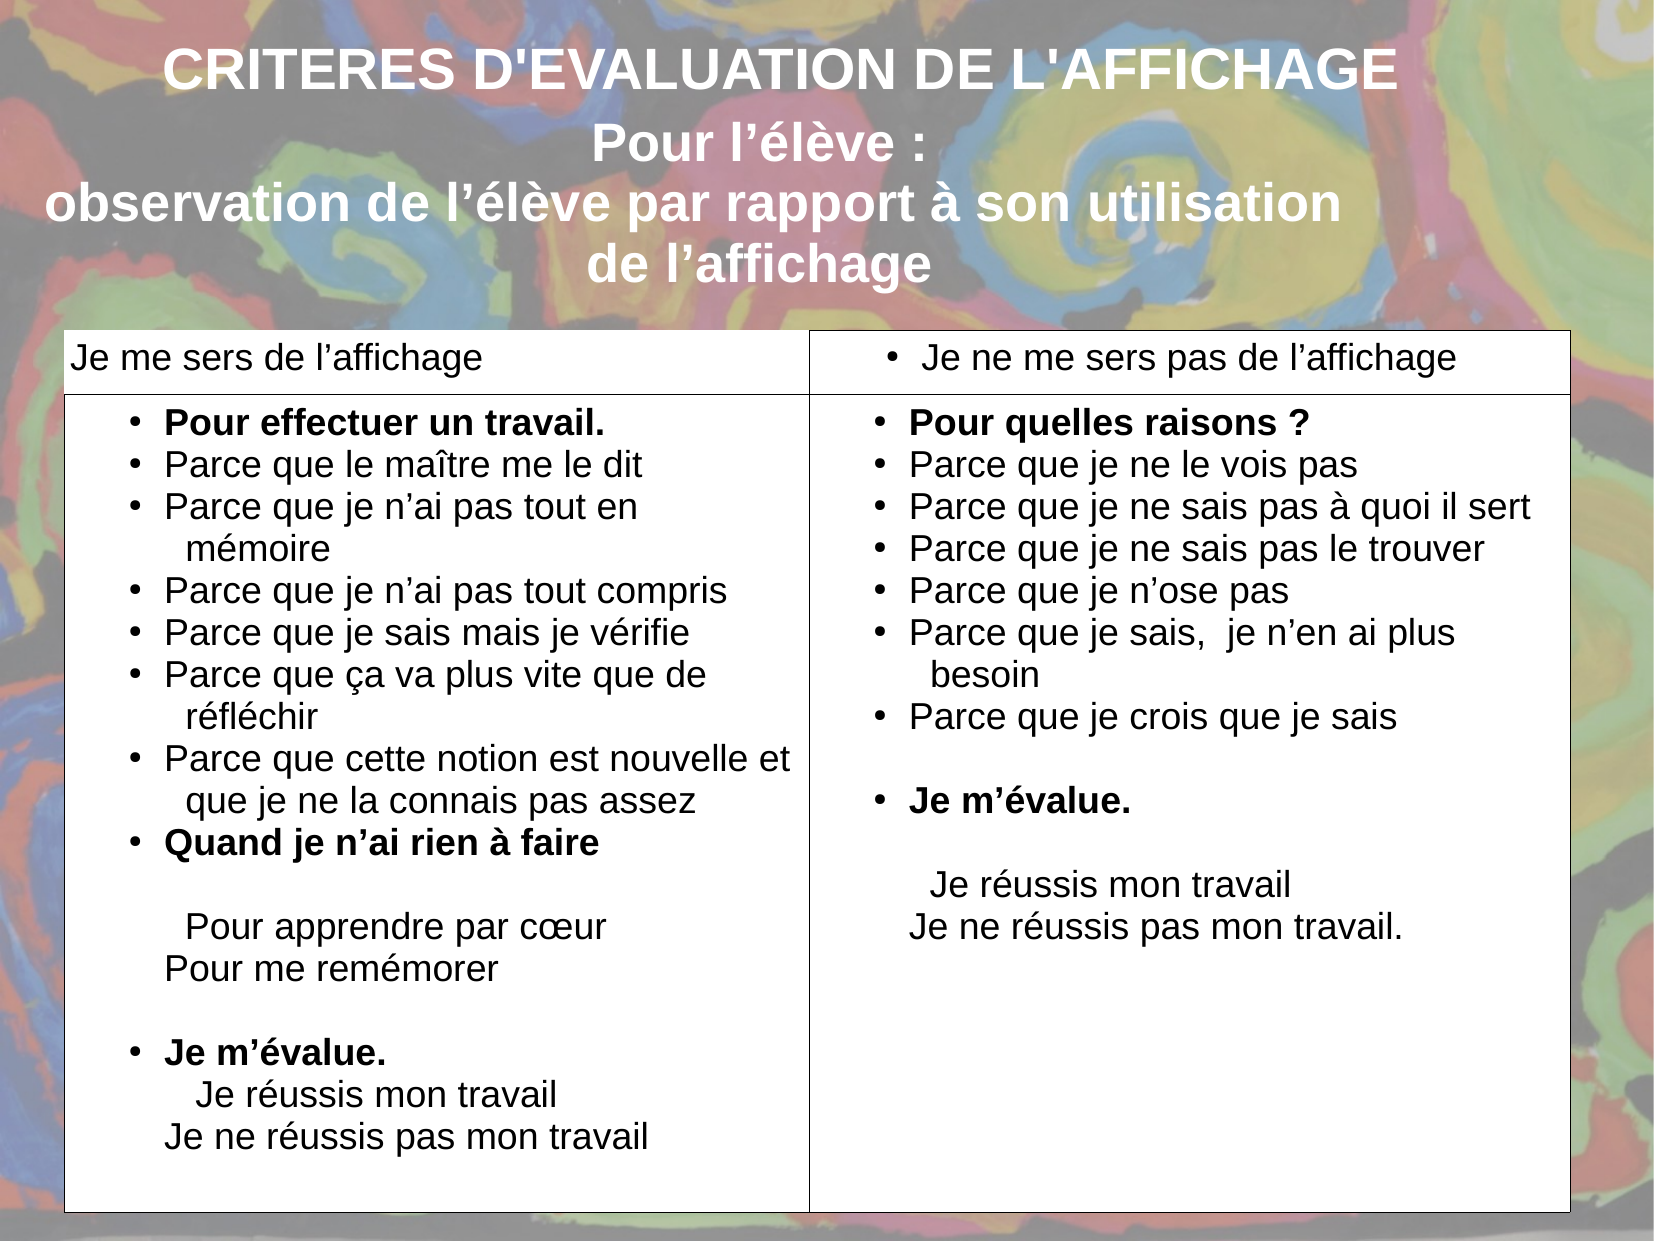

CRITERES D'EVALUATION DE L'AFFICHAGE
Pour l’élève :
observation de l’élève par rapport à son utilisation
de l’affichage
| Je me sers de l’affichage | Je ne me sers pas de l’affichage |
| --- | --- |
| Pour effectuer un travail. Parce que le maître me le dit Parce que je n’ai pas tout en mémoire Parce que je n’ai pas tout compris Parce que je sais mais je vérifie Parce que ça va plus vite que de réfléchir Parce que cette notion est nouvelle et que je ne la connais pas assez Quand je n’ai rien à faire Pour apprendre par cœur Pour me remémorer Je m’évalue. Je réussis mon travail Je ne réussis pas mon travail | Pour quelles raisons ? Parce que je ne le vois pas Parce que je ne sais pas à quoi il sert Parce que je ne sais pas le trouver Parce que je n’ose pas Parce que je sais, je n’en ai plus besoin Parce que je crois que je sais Je m’évalue. Je réussis mon travail Je ne réussis pas mon travail. |